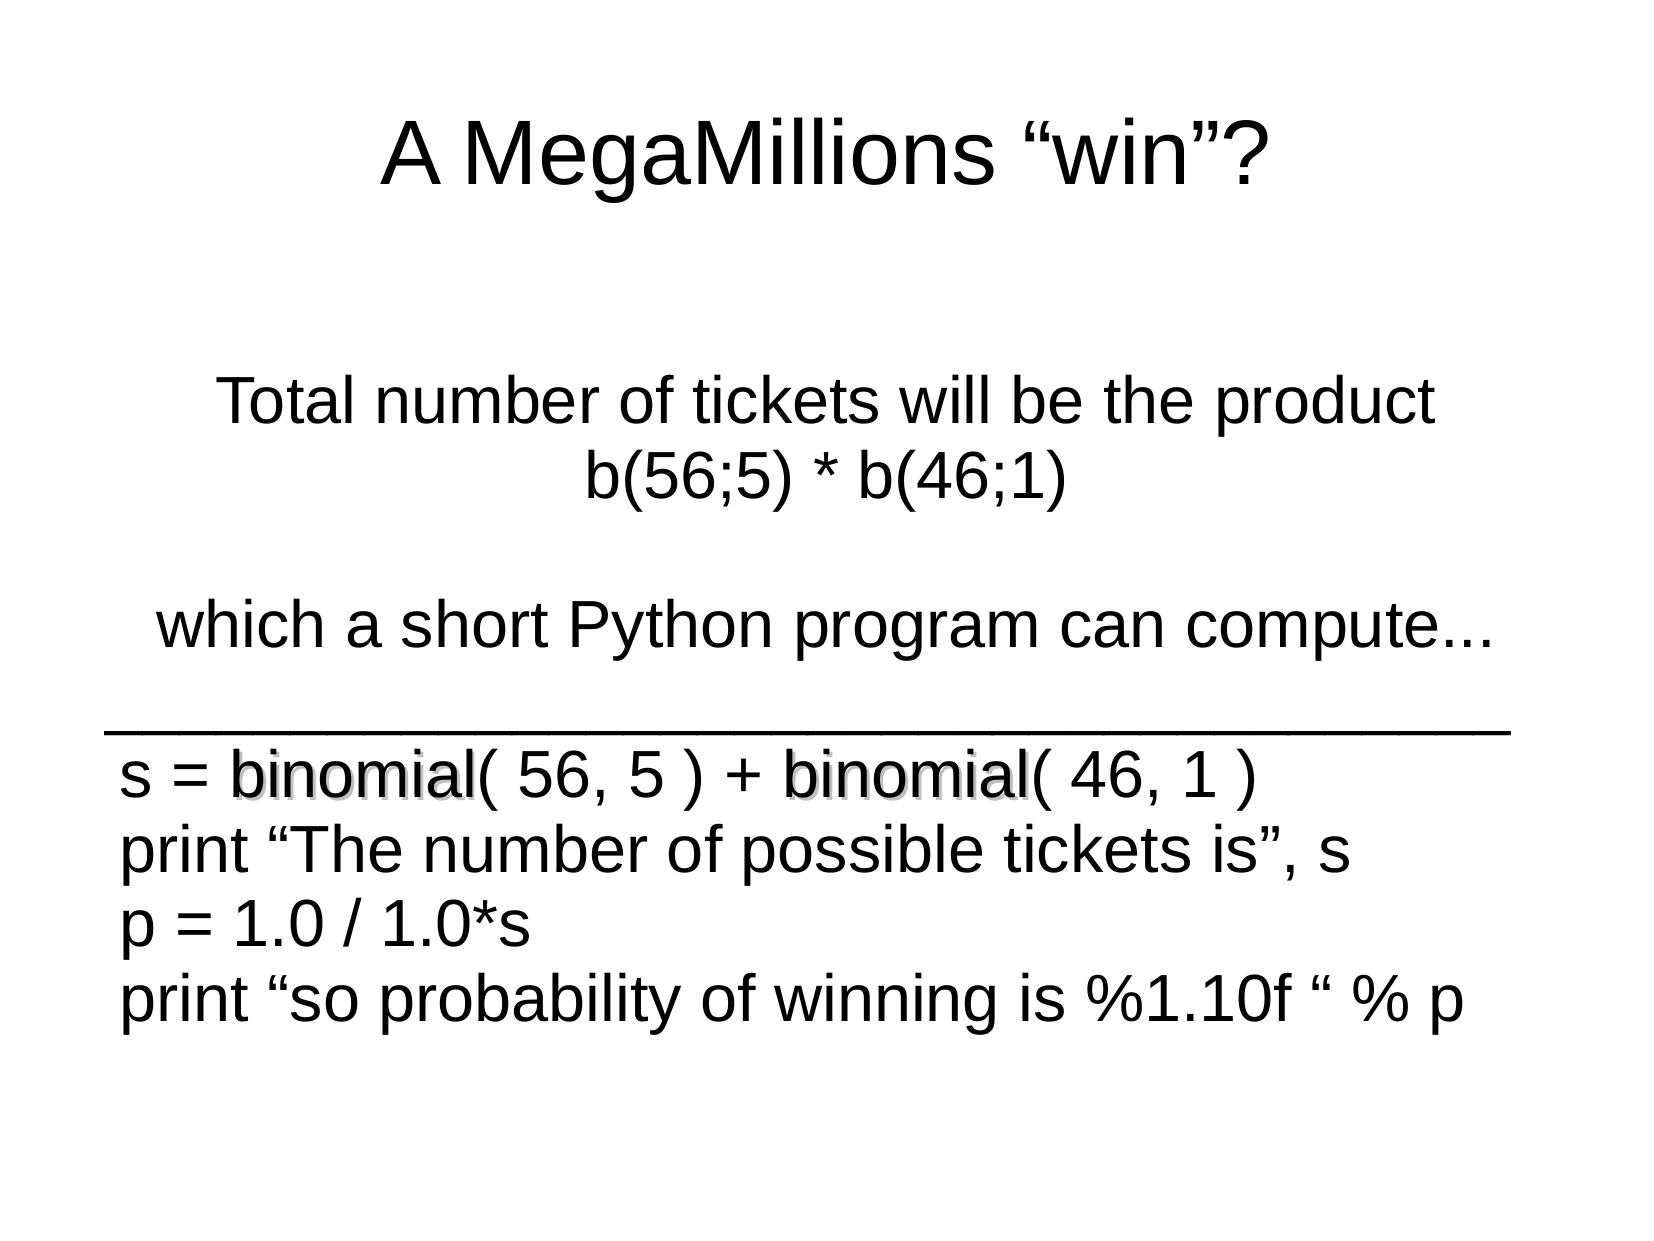

# A MegaMillions “win”?
Total number of tickets will be the product
b(56;5) * b(46;1)
which a short Python program can compute...
______________________________________
 s = binomial( 56, 5 ) + binomial( 46, 1 )
 print “The number of possible tickets is”, s
 p = 1.0 / 1.0*s
 print “so probability of winning is %1.10f “ % p